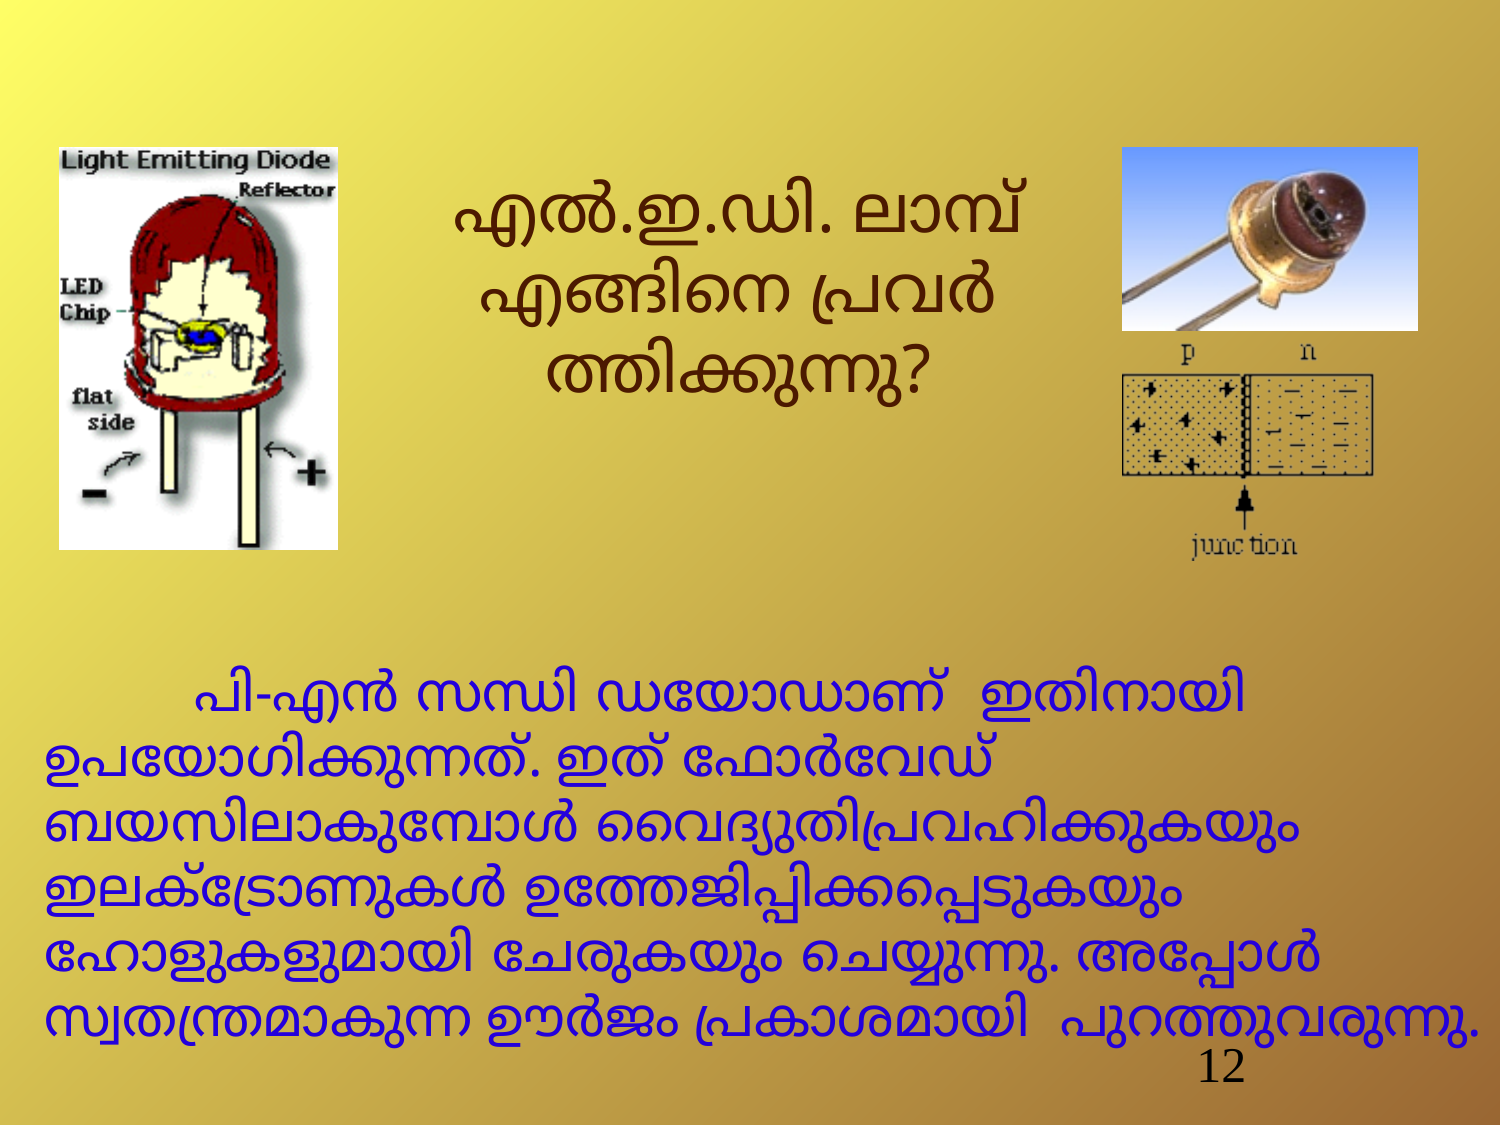

# എല്‍.ഇ.ഡി. ലാമ്പ് എങ്ങിനെ പ്രവര്‍ത്തിക്കുന്നു?
	പി-എന്‍ സന്ധി ഡയോഡാണ് ഇതിനായി ഉപയോഗിക്കുന്നത്. ഇത് ഫോര്‍വേഡ് ബയസിലാകുമ്പോള്‍ വൈദ്യുതിപ്രവഹിക്കുകയും ഇലക്ട്രോണുകള്‍ ഉത്തേജിപ്പിക്കപ്പെടുകയും ഹോളുകളുമായി ചേരുകയും ചെയ്യുന്നു. അപ്പോള്‍ സ്വതന്ത്രമാകുന്ന ഊര്‍ജം പ്രകാശമായി പുറത്തുവരുന്നു.
12